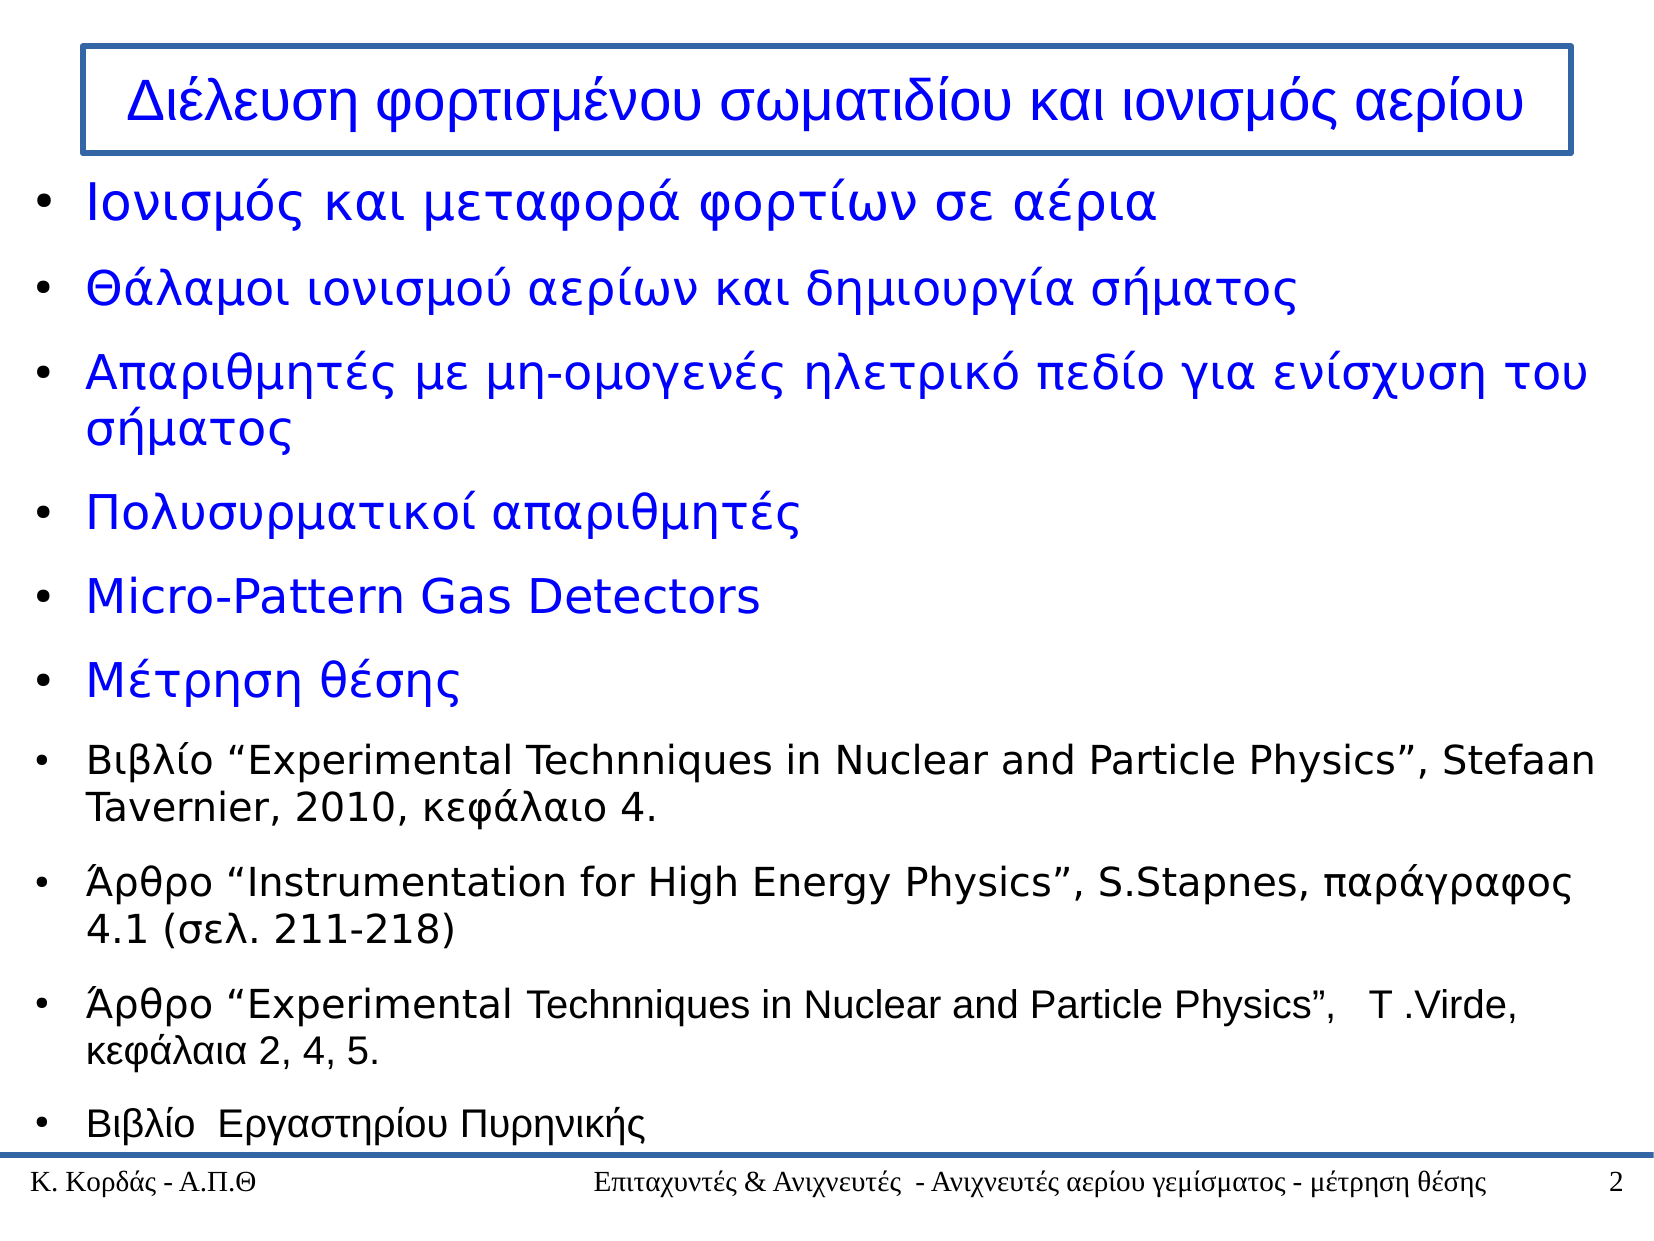

# Διέλευση φορτισμένου σωματιδίου και ιονισμός αερίου
Ιονισμός και μεταφορά φορτίων σε αέρια
Θάλαμοι ιονισμού αερίων και δημιουργία σήματος
Απαριθμητές με μη-ομογενές ηλετρικό πεδίο για ενίσχυση του σήματος
Πολυσυρματικοί απαριθμητές
Micro-Pattern Gas Detectors
Μέτρηση θέσης
Βιβλίο “Experimental Technniques in Nuclear and Particle Physics”, Stefaan Tavernier, 2010, κεφάλαιο 4.
Άρθρο “Instrumentation for High Energy Physics”, S.Stapnes, παράγραφος 4.1 (σελ. 211-218)
Άρθρο “Experimental Technniques in Nuclear and Particle Physics”, Τ .Virde, κεφάλαια 2, 4, 5.
Βιβλίο Εργαστηρίου Πυρηνικής
Κ. Κορδάς - Α.Π.Θ
Επιταχυντές & Ανιχνευτές - Ανιχνευτές αερίου γεμίσματος - μέτρηση θέσης
2